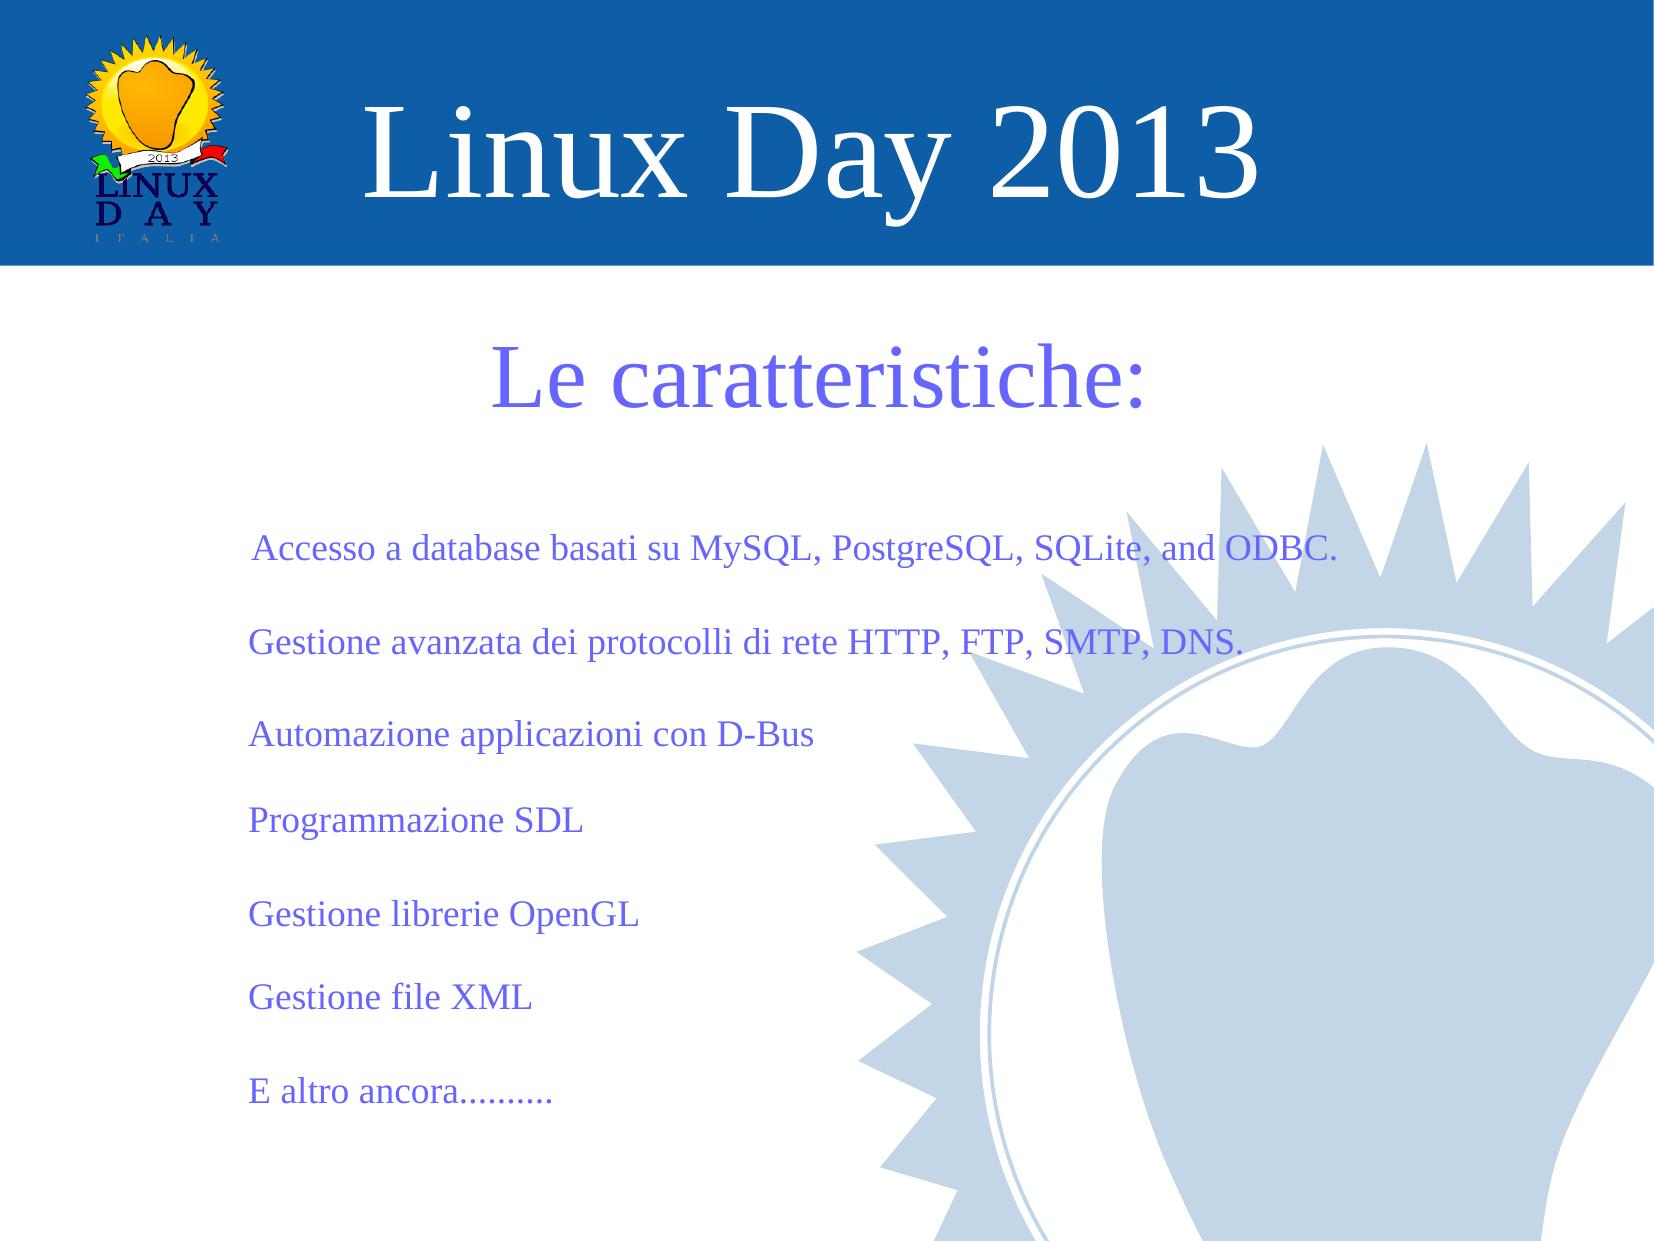

# Linux Day 2013
Le caratteristiche:
Accesso a database basati su MySQL, PostgreSQL, SQLite, and ODBC.
Gestione avanzata dei protocolli di rete HTTP, FTP, SMTP, DNS.
Automazione applicazioni con D-Bus
Programmazione SDL
Gestione librerie OpenGL
Gestione file XML
E altro ancora..........